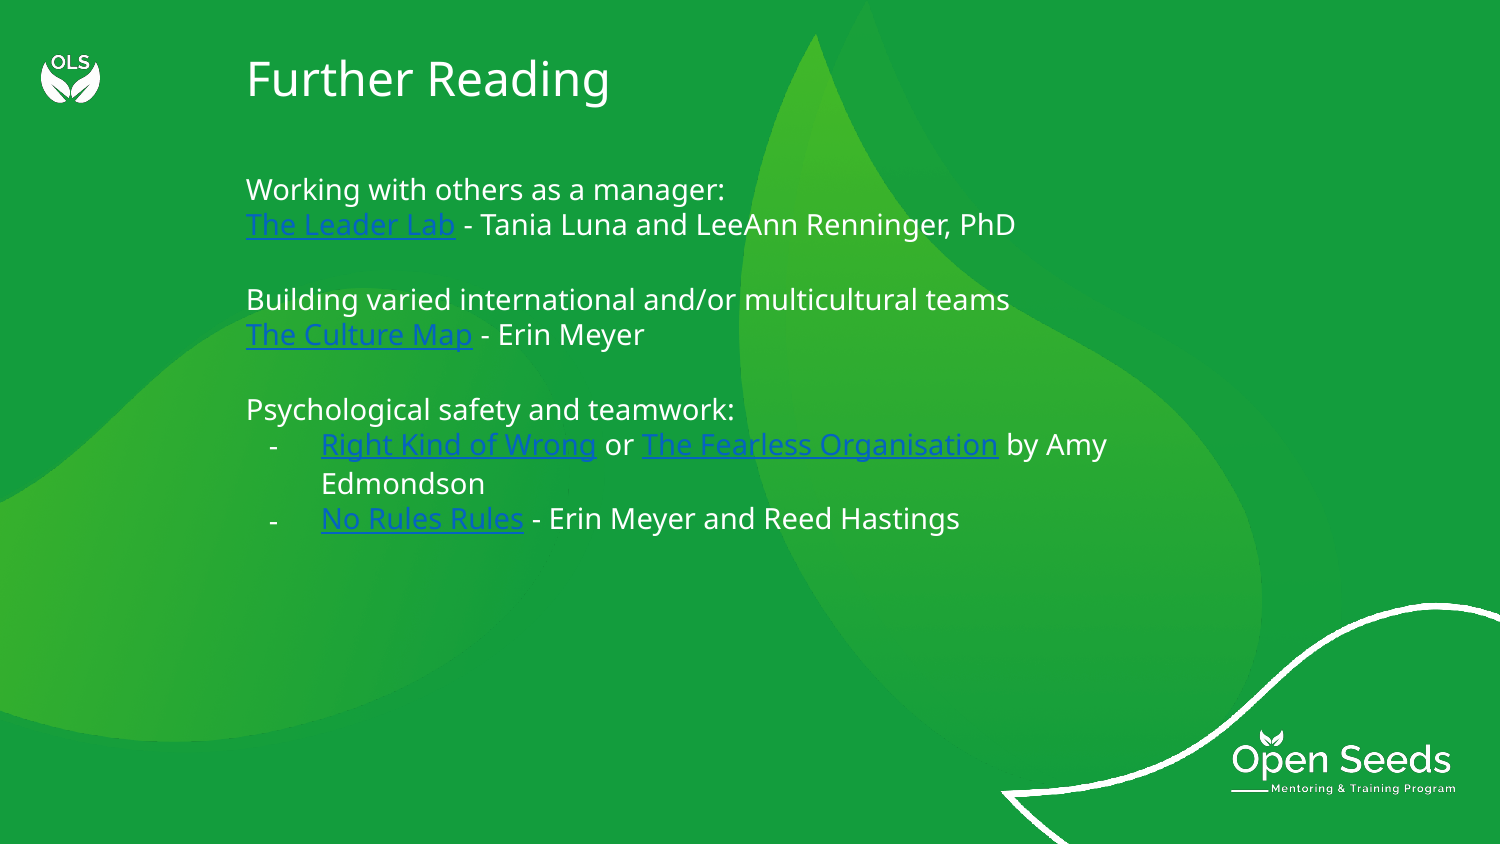

# Further Reading
Working with others as a manager:
The Leader Lab - Tania Luna and LeeAnn Renninger, PhD
Building varied international and/or multicultural teams
The Culture Map - Erin Meyer
Psychological safety and teamwork:
Right Kind of Wrong or The Fearless Organisation by Amy Edmondson
No Rules Rules - Erin Meyer and Reed Hastings
open seeds
mentoring & training program